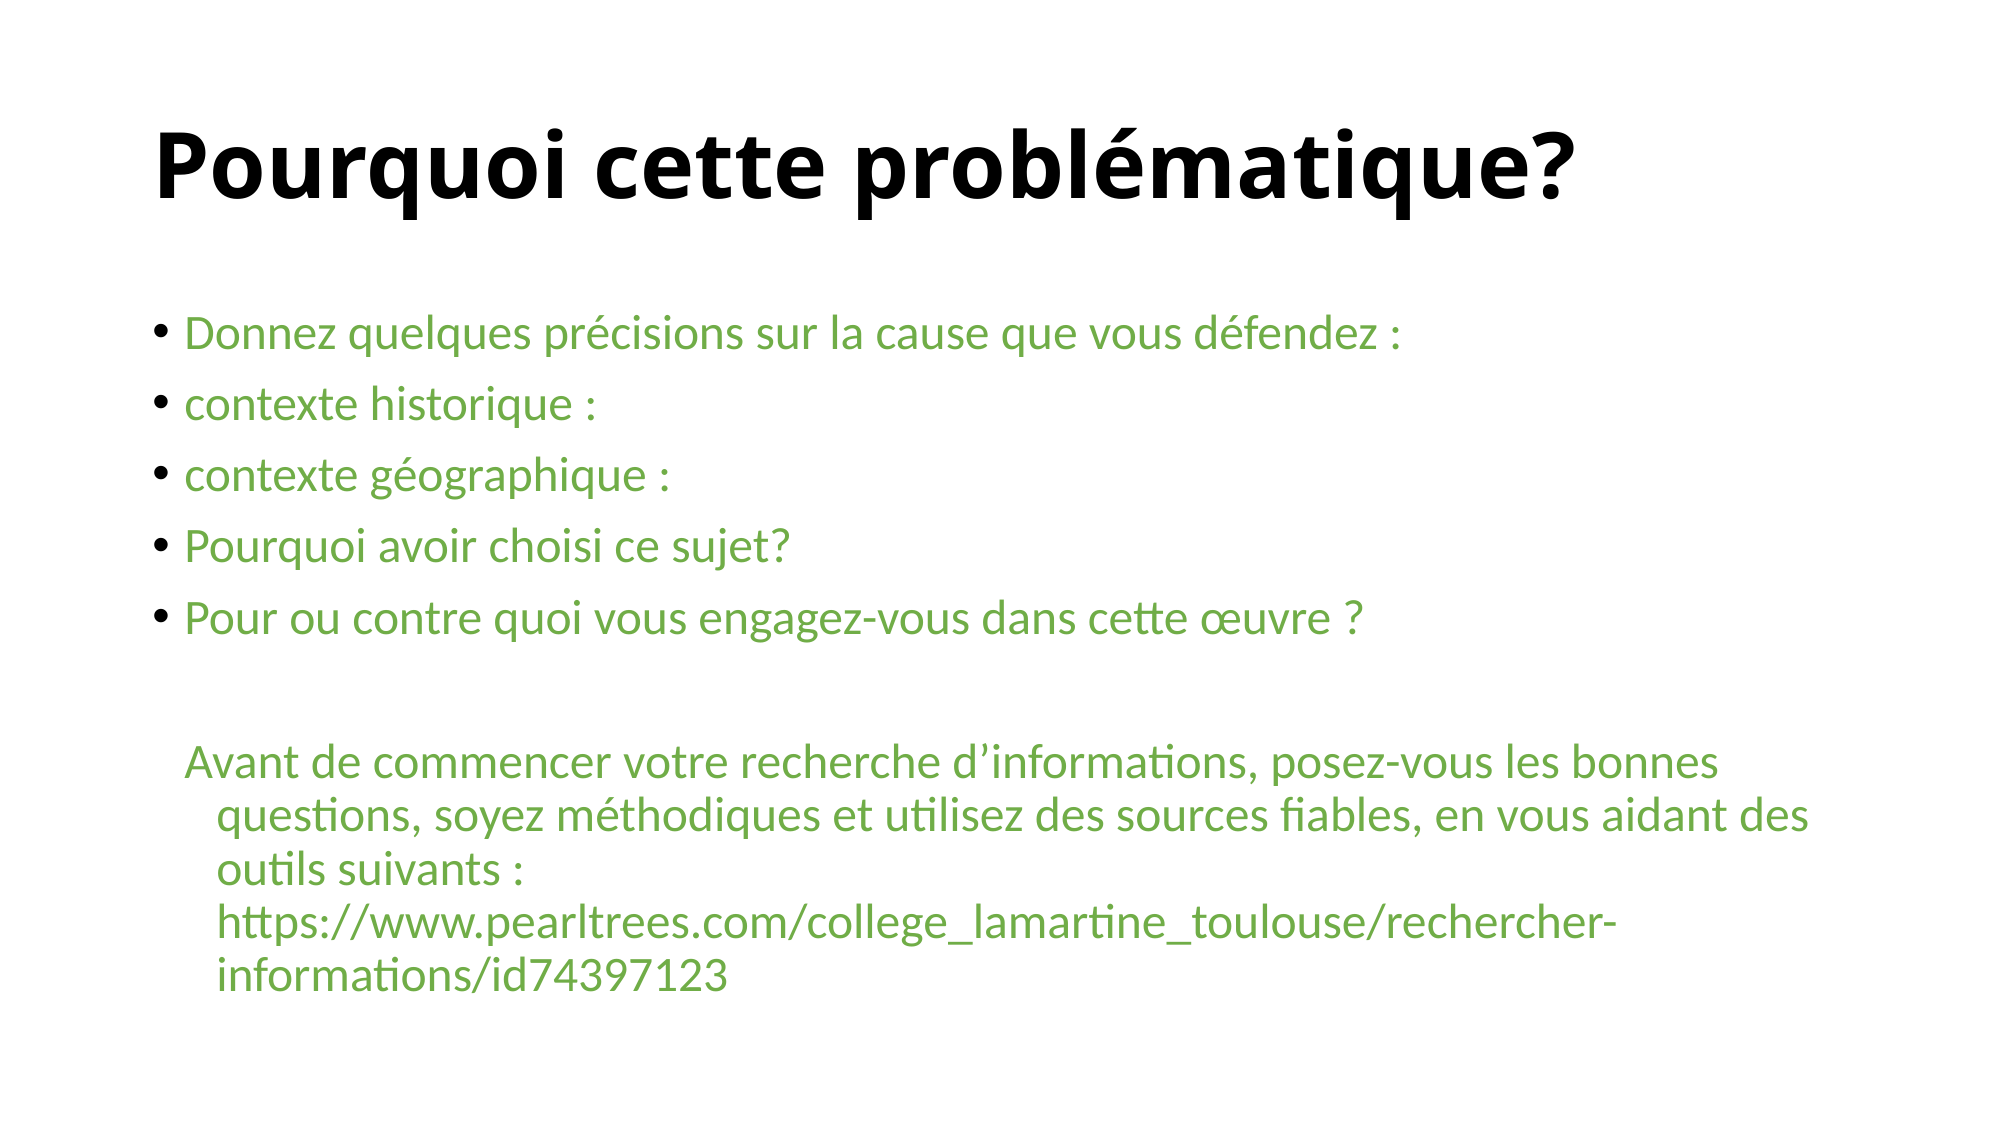

# Pourquoi cette problématique?
Donnez quelques précisions sur la cause que vous défendez :
contexte historique :
contexte géographique :
Pourquoi avoir choisi ce sujet?
Pour ou contre quoi vous engagez-vous dans cette œuvre ?
Avant de commencer votre recherche d’informations, posez-vous les bonnes questions, soyez méthodiques et utilisez des sources fiables, en vous aidant des outils suivants : https://www.pearltrees.com/college_lamartine_toulouse/rechercher-informations/id74397123